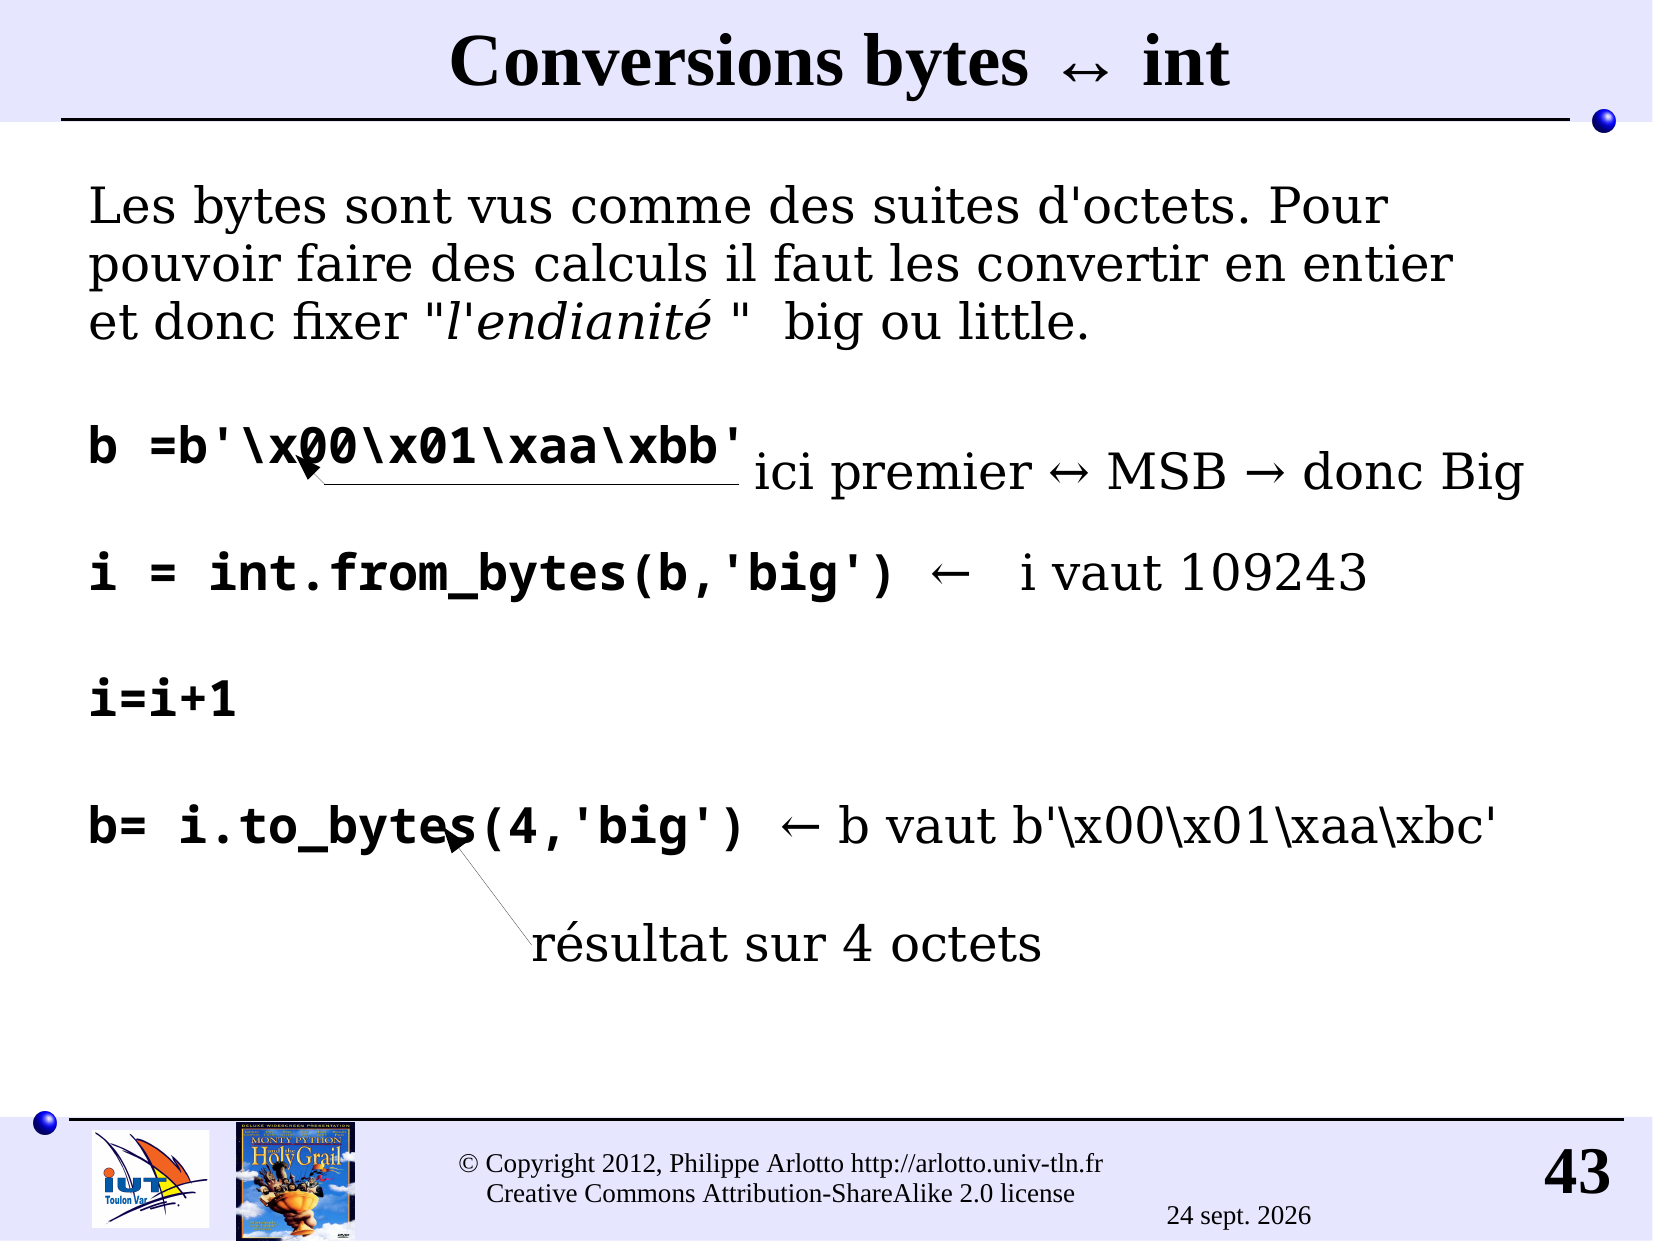

# Conversions bytes ↔ int
Les bytes sont vus comme des suites d'octets. Pour pouvoir faire des calculs il faut les convertir en entier et donc fixer "l'endianité " big ou little.
b =b'\x00\x01\xaa\xbb'
i = int.from_bytes(b,'big') ← i vaut 109243
i=i+1
b= i.to_bytes(4,'big') ← b vaut b'\x00\x01\xaa\xbc'
 ici premier ↔ MSB → donc Big
résultat sur 4 octets